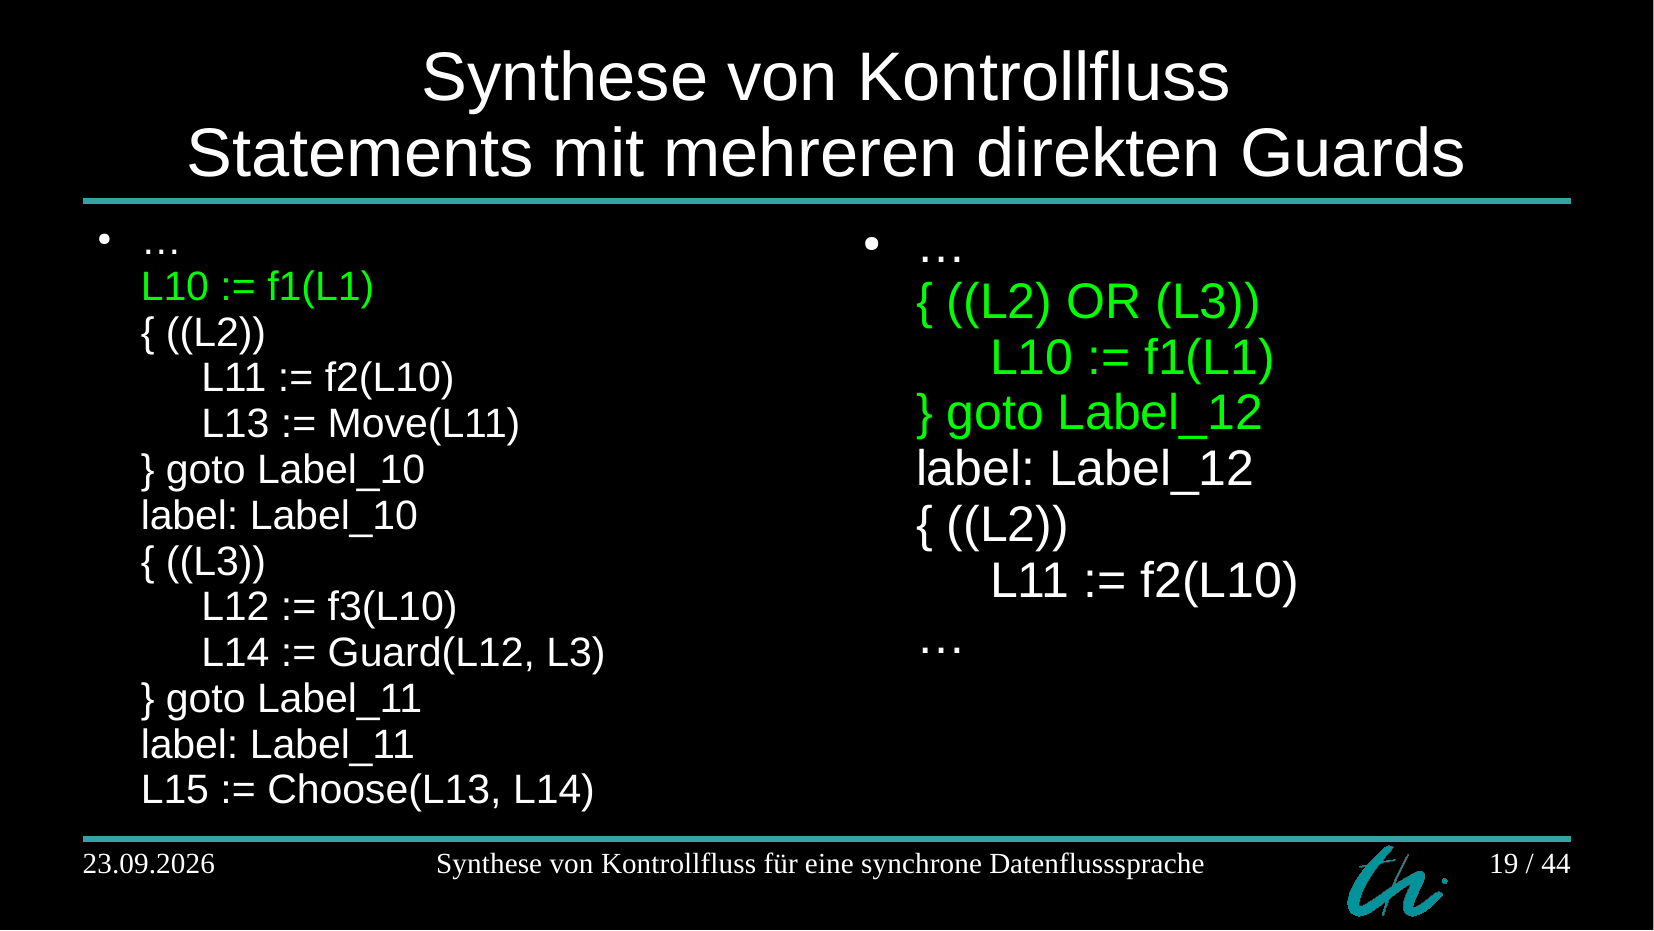

# Synthese von Kontrollfluss Statements mit mehreren direkten Guards
…
L10 := f1(L1)
{ ((L2))
	L11 := f2(L10)
	L13 := Move(L11)
} goto Label_10
label: Label_10
{ ((L3))
	L12 := f3(L10)
	L14 := Guard(L12, L3)
} goto Label_11
label: Label_11
L15 := Choose(L13, L14)
…
{ ((L2) OR (L3))
	L10 := f1(L1)
} goto Label_12
label: Label_12
{ ((L2))
	L11 := f2(L10)
…
Synthese von Kontrollfluss für eine synchrone Datenflusssprache
19